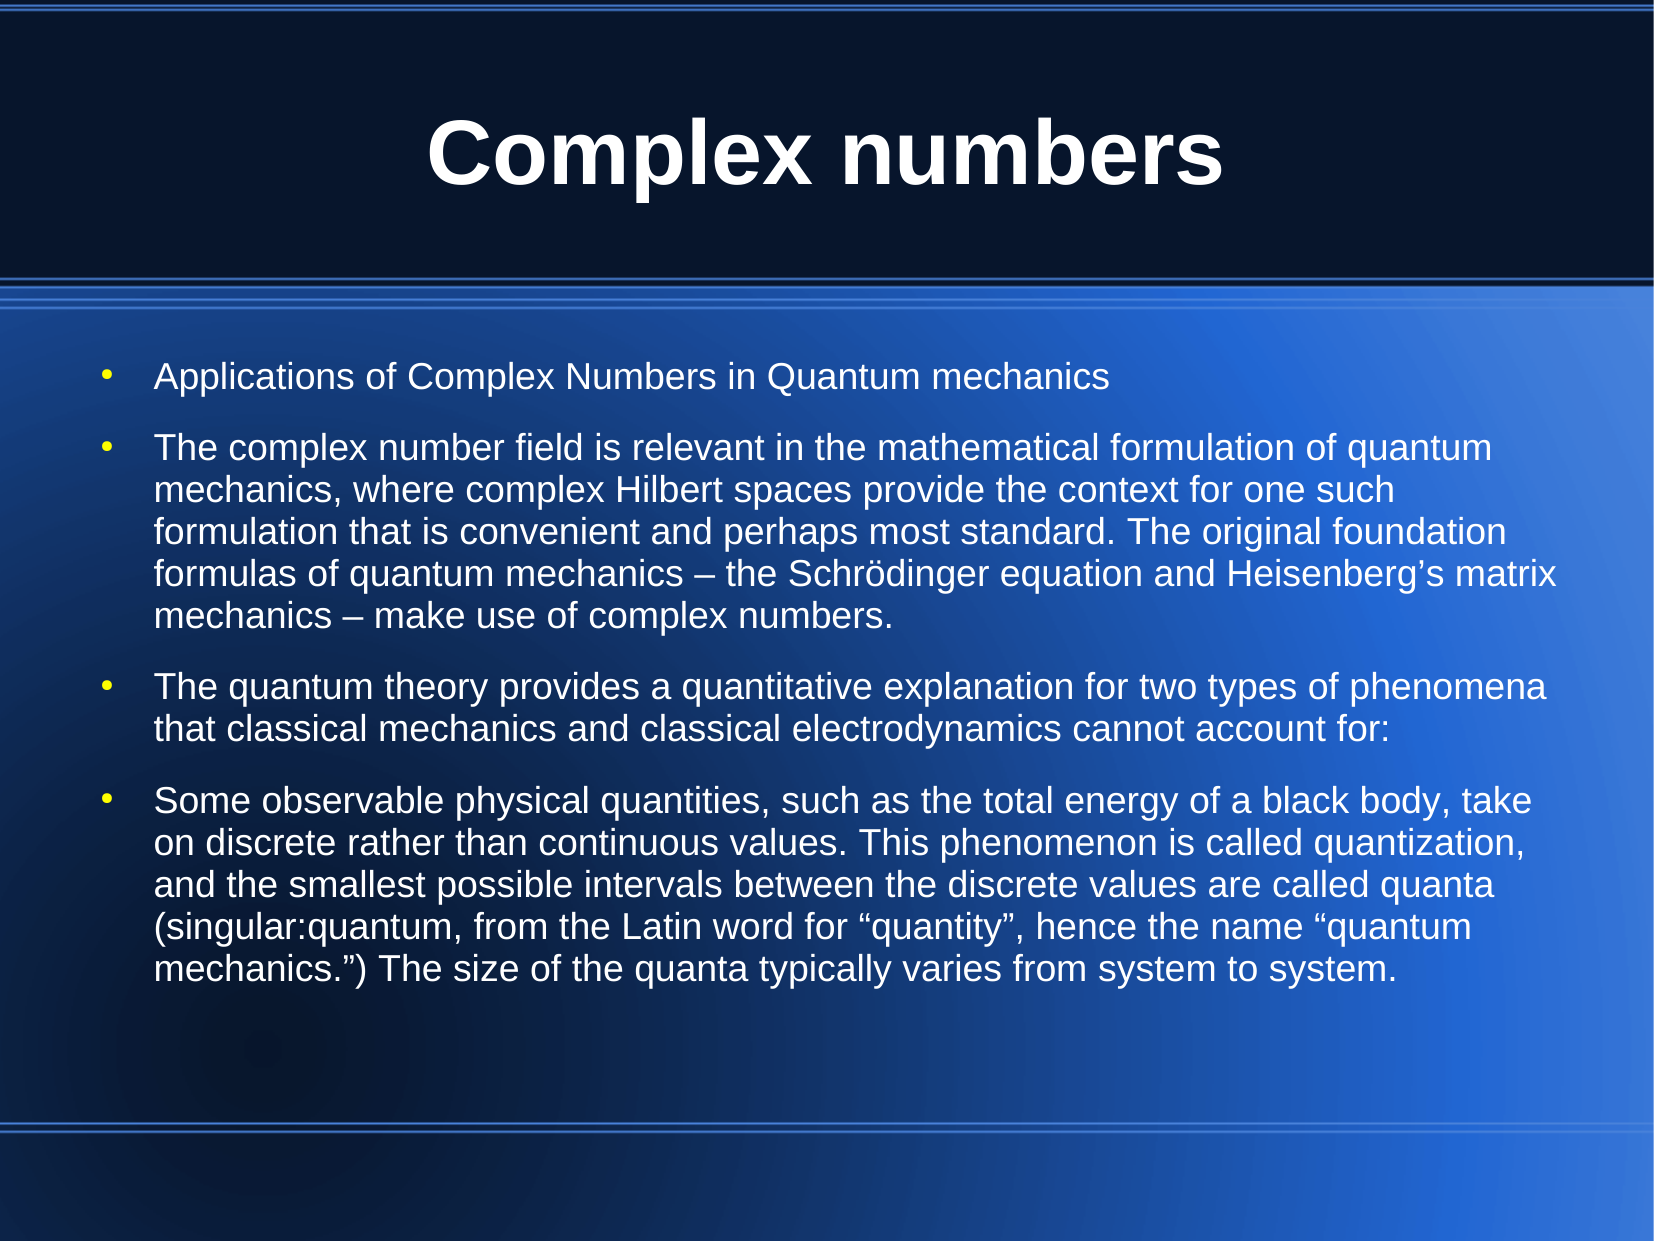

# Complex numbers
Applications of Complex Numbers in Quantum mechanics
The complex number field is relevant in the mathematical formulation of quantum mechanics, where complex Hilbert spaces provide the context for one such formulation that is convenient and perhaps most standard. The original foundation formulas of quantum mechanics – the Schrödinger equation and Heisenberg’s matrix mechanics – make use of complex numbers.
The quantum theory provides a quantitative explanation for two types of phenomena that classical mechanics and classical electrodynamics cannot account for:
Some observable physical quantities, such as the total energy of a black body, take on discrete rather than continuous values. This phenomenon is called quantization, and the smallest possible intervals between the discrete values are called quanta (singular:quantum, from the Latin word for “quantity”, hence the name “quantum mechanics.”) The size of the quanta typically varies from system to system.